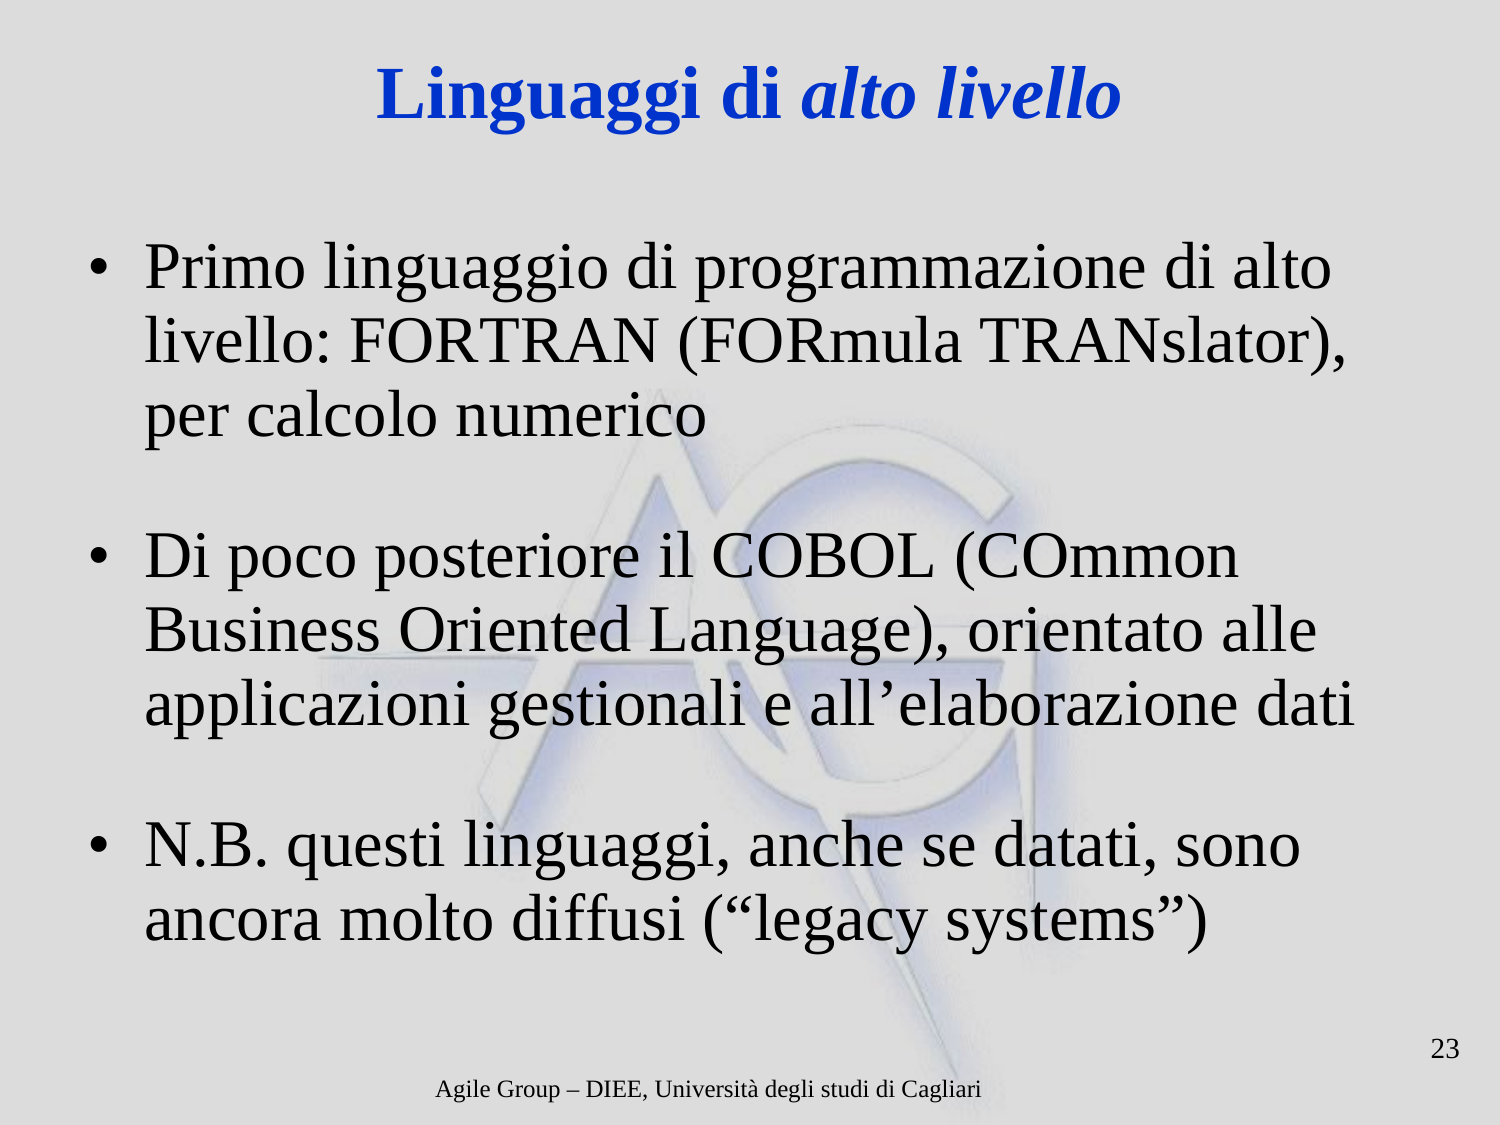

# Linguaggi di alto livello
Primo linguaggio di programmazione di alto livello: FORTRAN (FORmula TRANslator), per calcolo numerico
Di poco posteriore il COBOL (COmmon Business Oriented Language), orientato alle applicazioni gestionali e all’elaborazione dati
N.B. questi linguaggi, anche se datati, sono ancora molto diffusi (“legacy systems”)
23